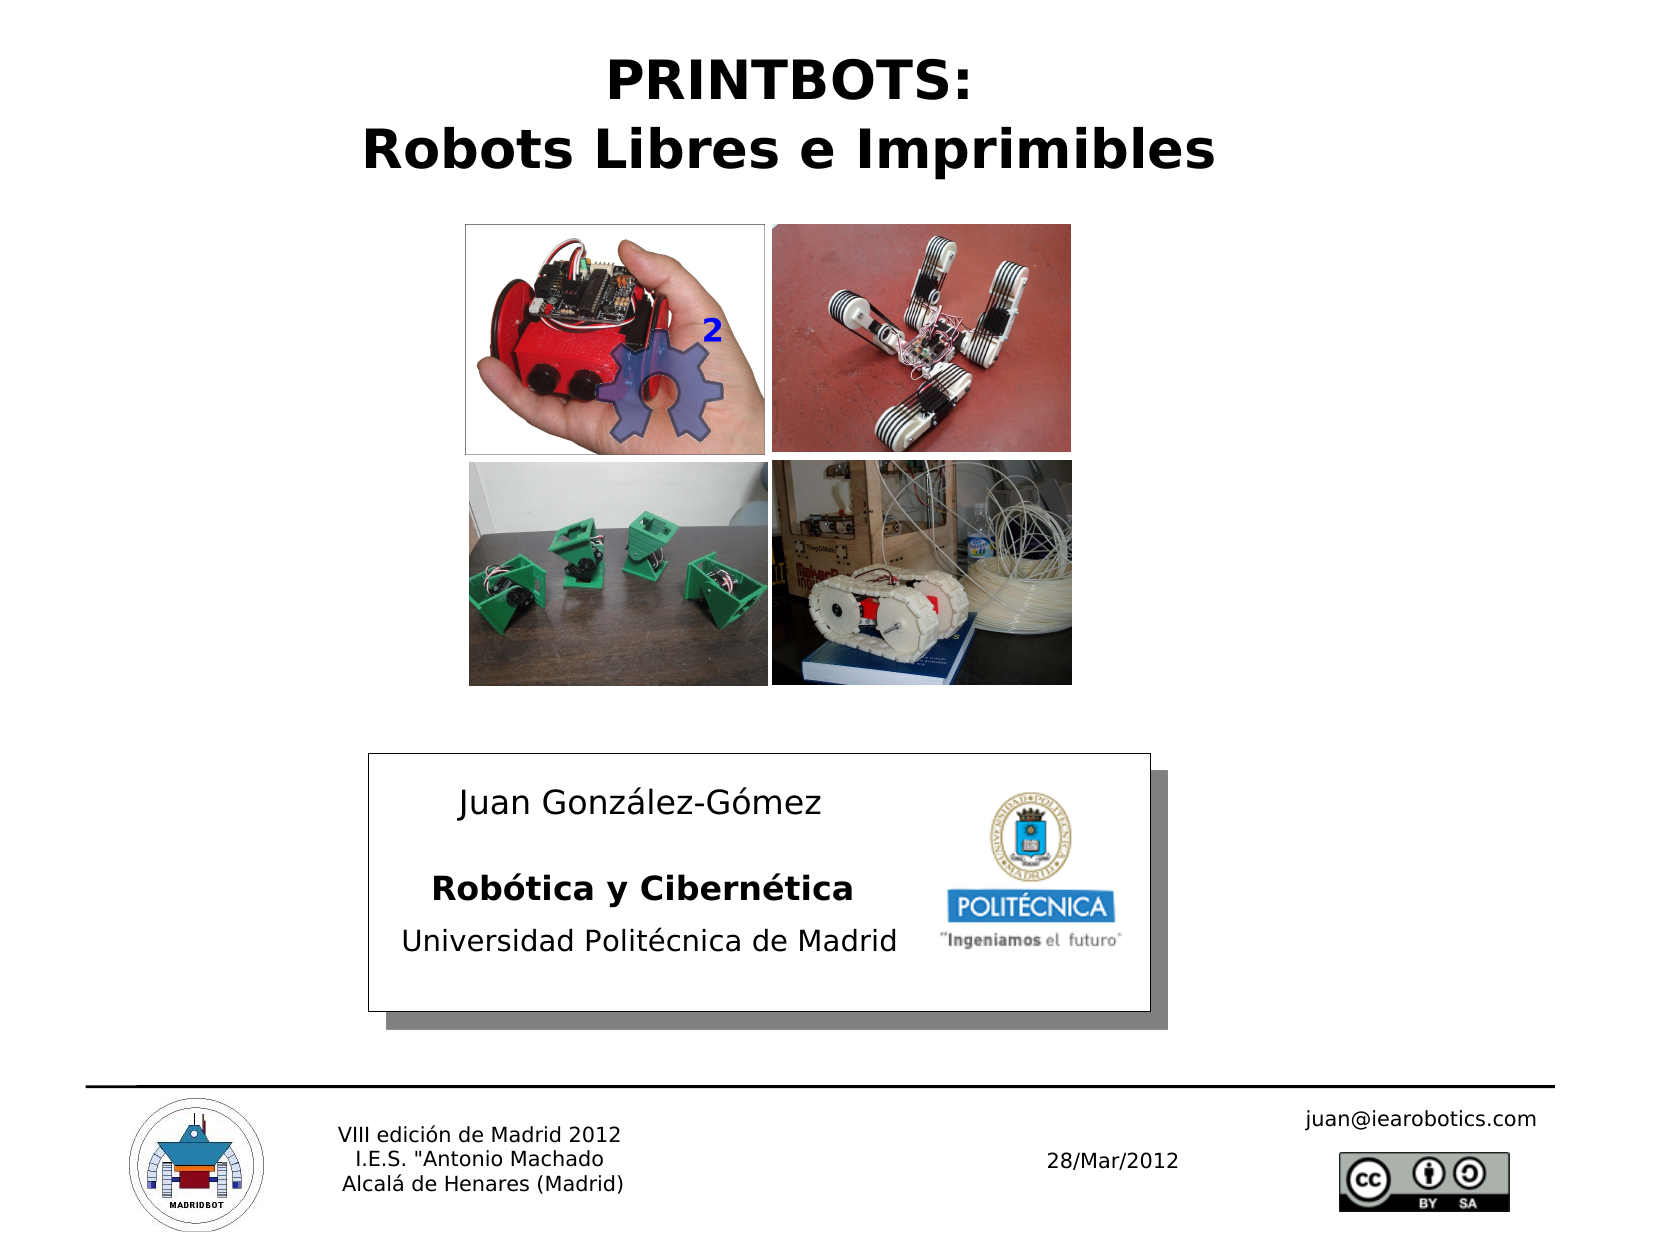

PRINTBOTS:
Robots Libres e Imprimibles
Juan González-Gómez
Robótica y Cibernética
Universidad Politécnica de Madrid
juan@iearobotics.com
VIII edición de Madrid 2012
I.E.S. "Antonio Machado
 Alcalá de Henares (Madrid)
28/Mar/2012